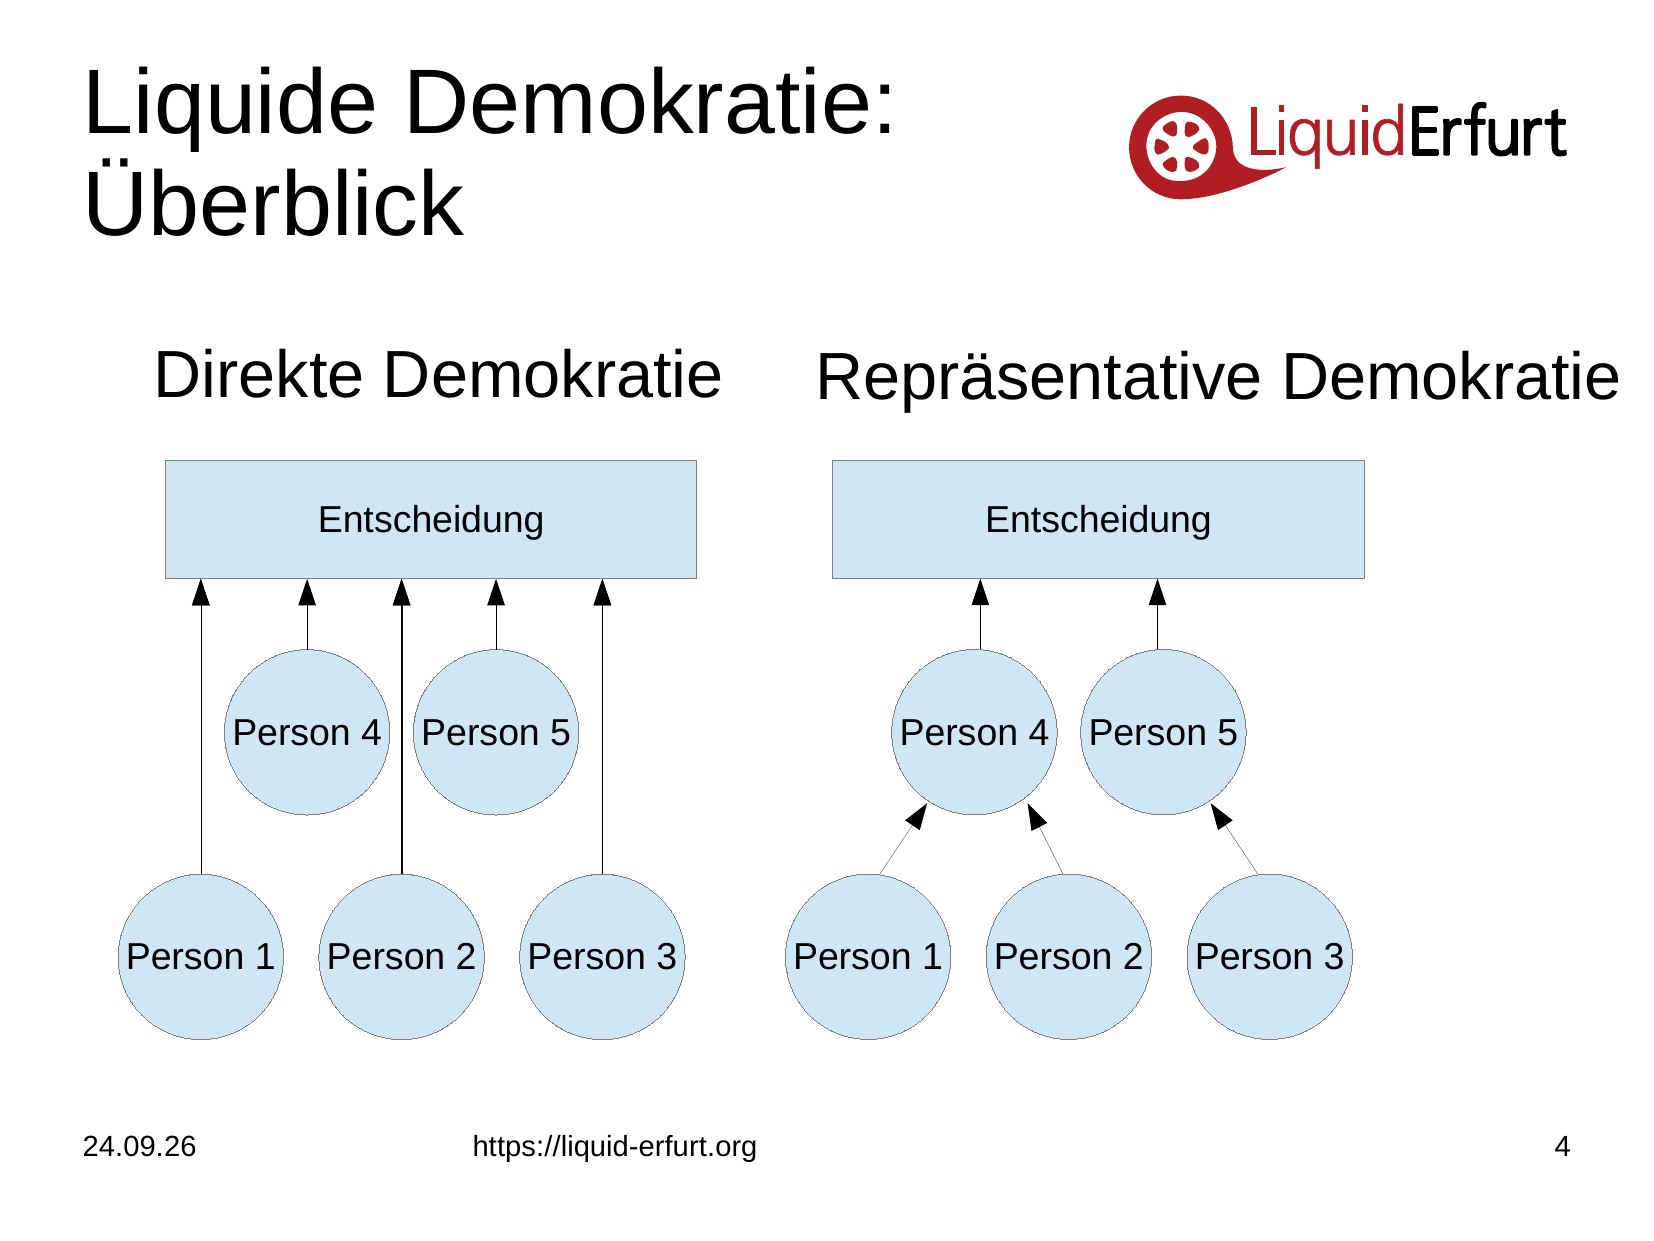

Liquide Demokratie:
Überblick
# Direkte Demokratie
Repräsentative Demokratie
Entscheidung
Person 4
Person 5
Person 1
Person 2
Person 3
Entscheidung
Person 4
Person 5
Person 1
Person 2
Person 3
https://liquid-erfurt.org
4